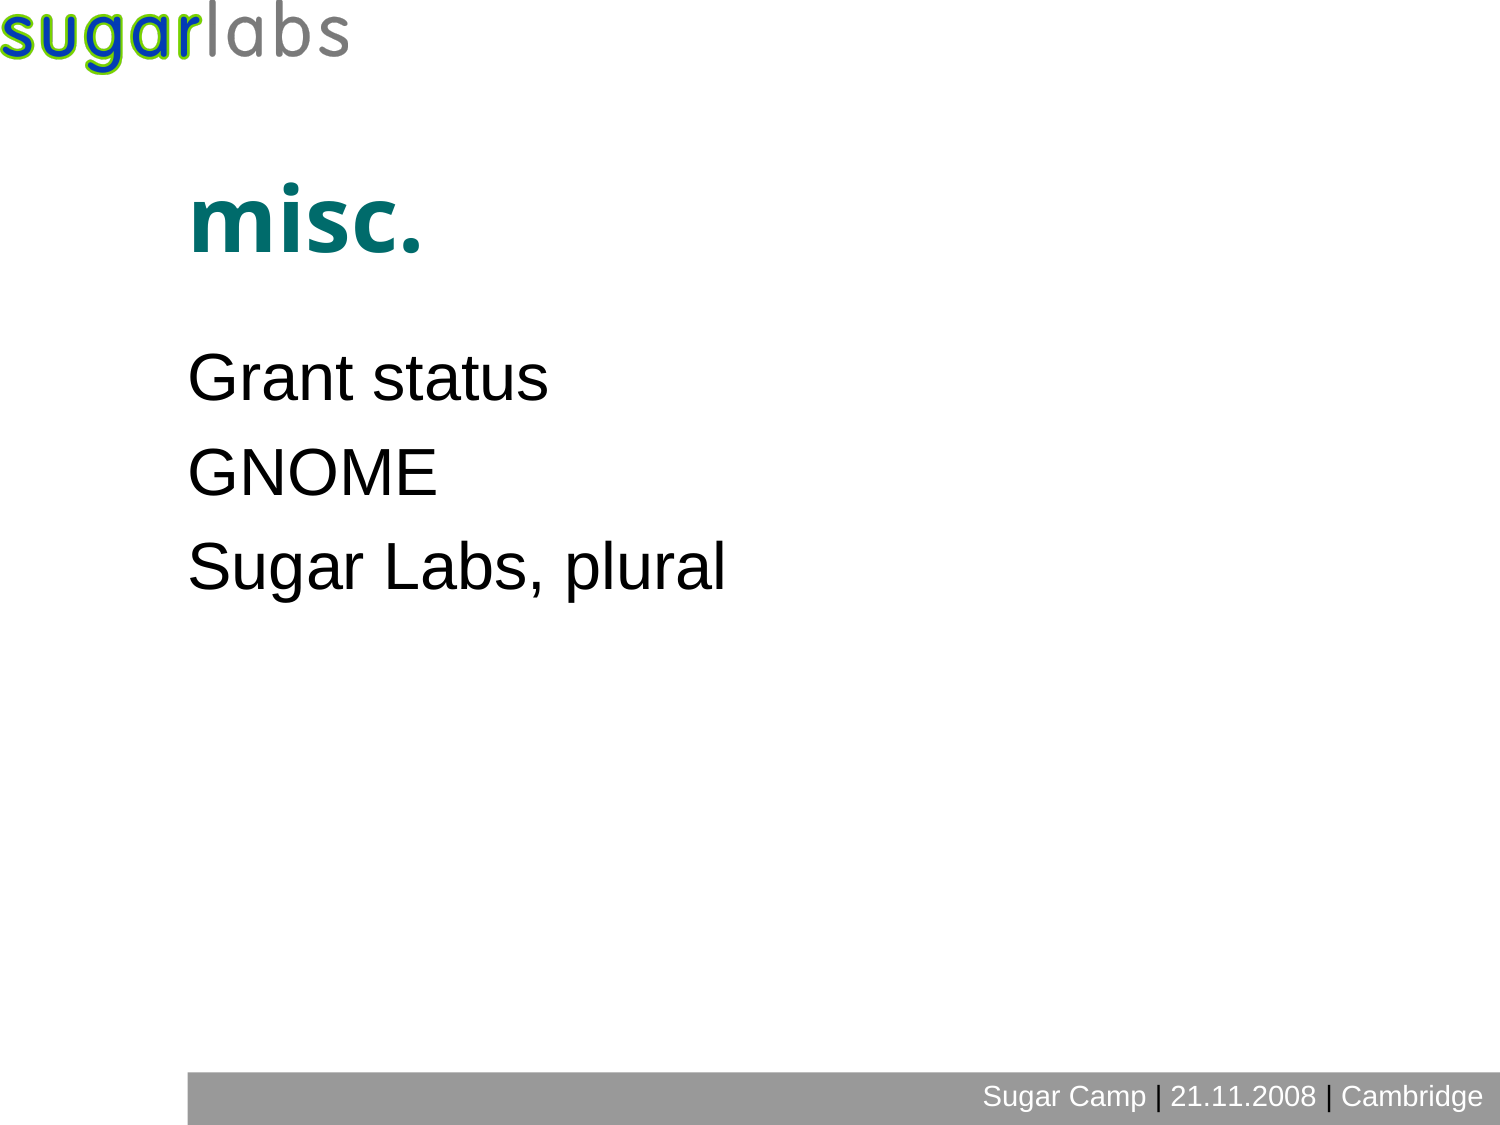

# misc.
Grant status
GNOME
Sugar Labs, plural